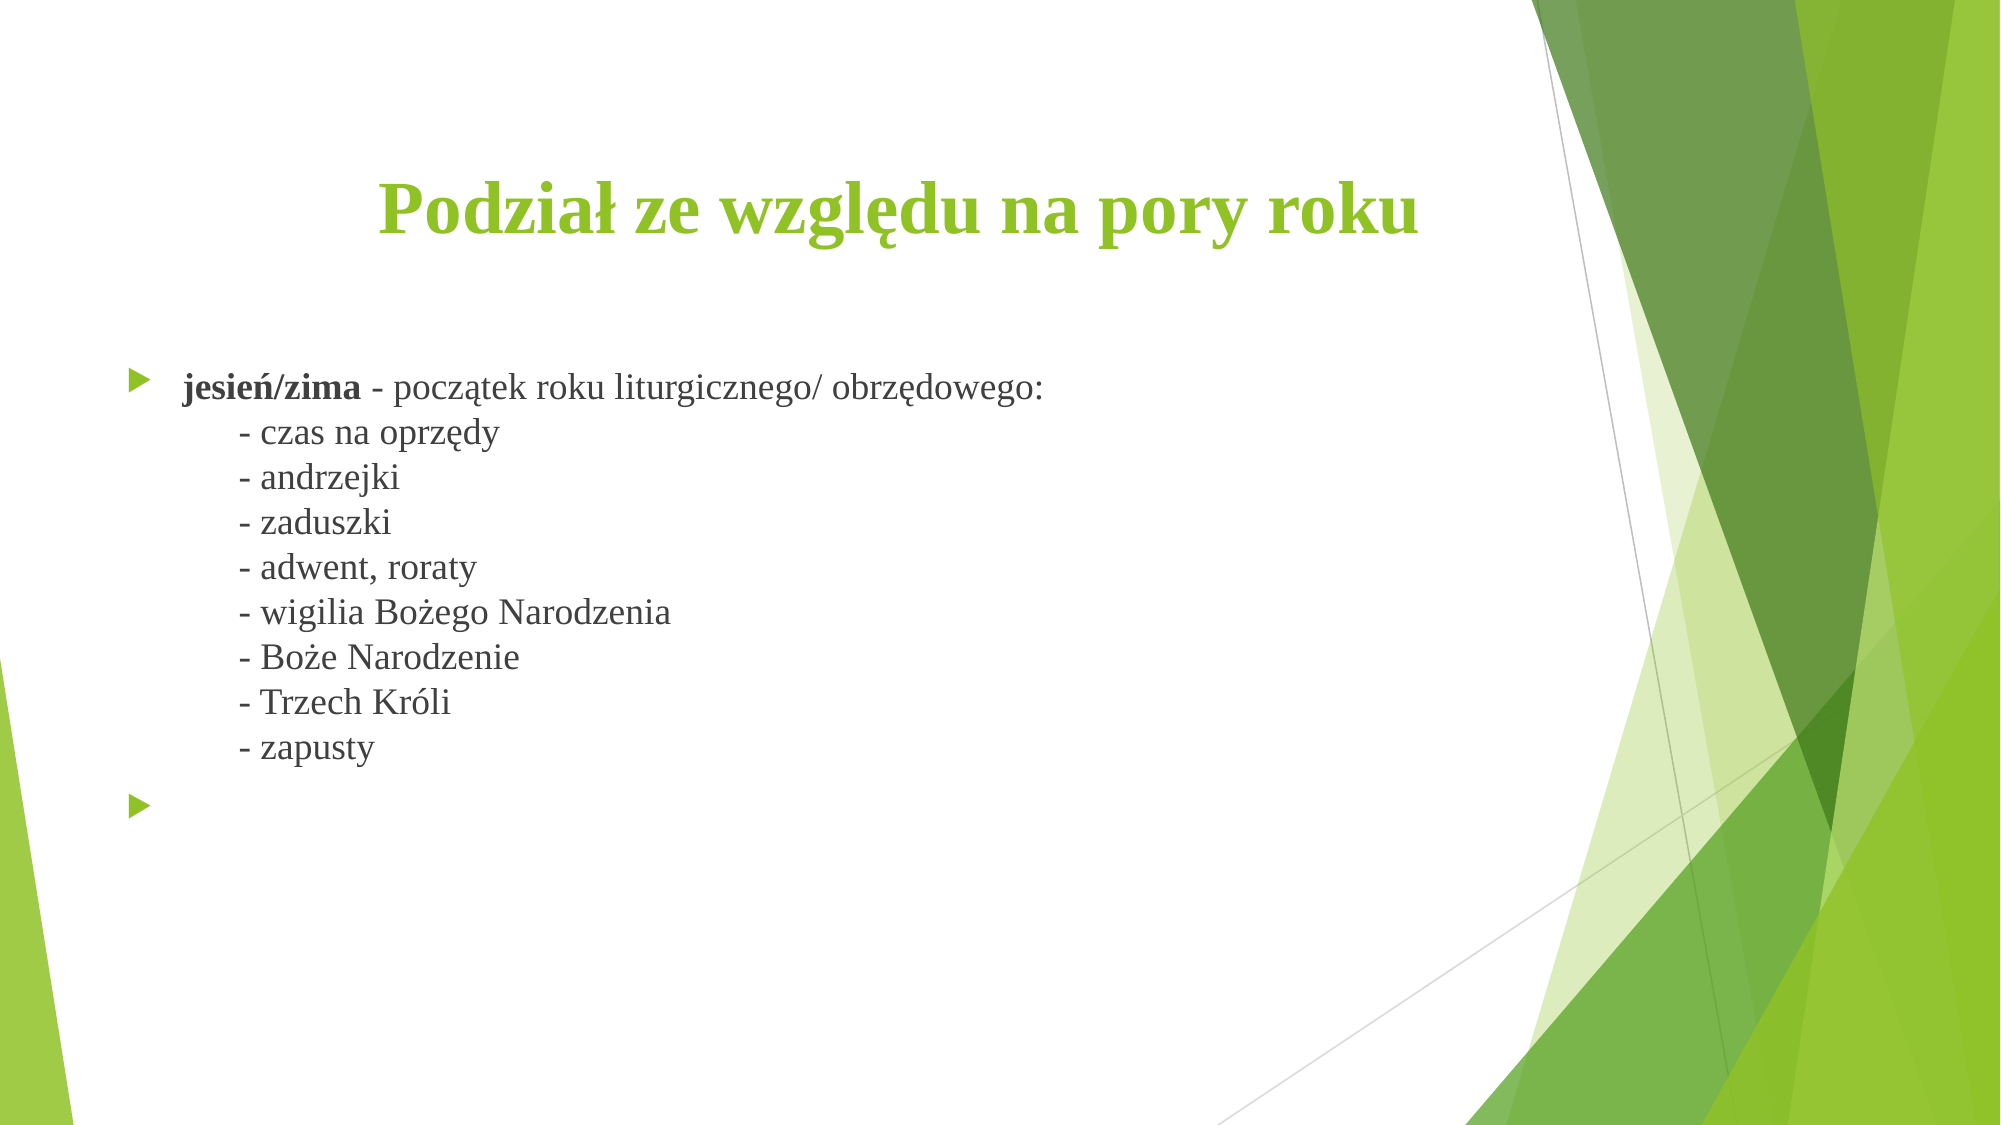

# Podział ze względu na pory roku
jesień/zima - początek roku liturgicznego/ obrzędowego:
- czas na oprzędy
- andrzejki
- zaduszki
- adwent, roraty
- wigilia Bożego Narodzenia
- Boże Narodzenie
- Trzech Króli
- zapusty